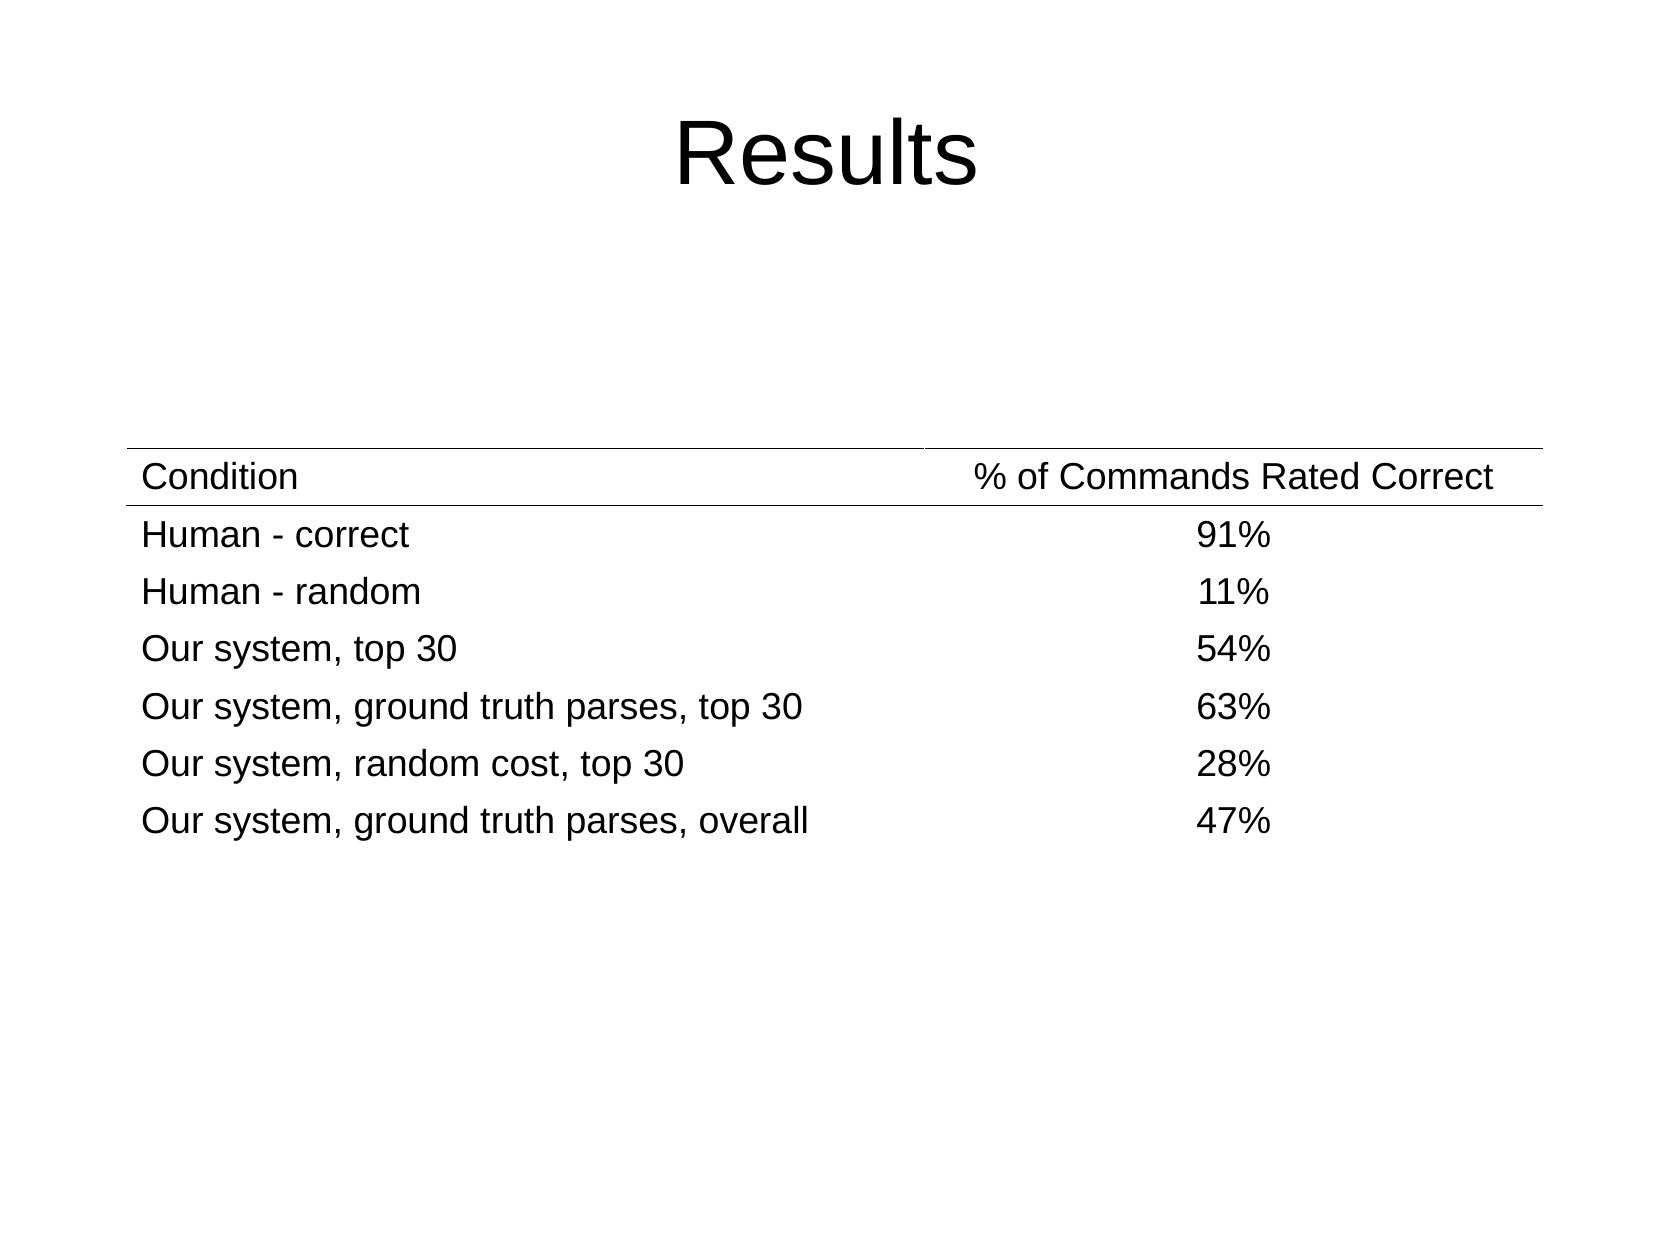

# Results
| Condition | % of Commands Rated Correct |
| --- | --- |
| Human - correct | 91% |
| Human - random | 11% |
| Our system, top 30 | 54% |
| Our system, ground truth parses, top 30 | 63% |
| Our system, random cost, top 30 | 28% |
| Our system, ground truth parses, overall | 47% |